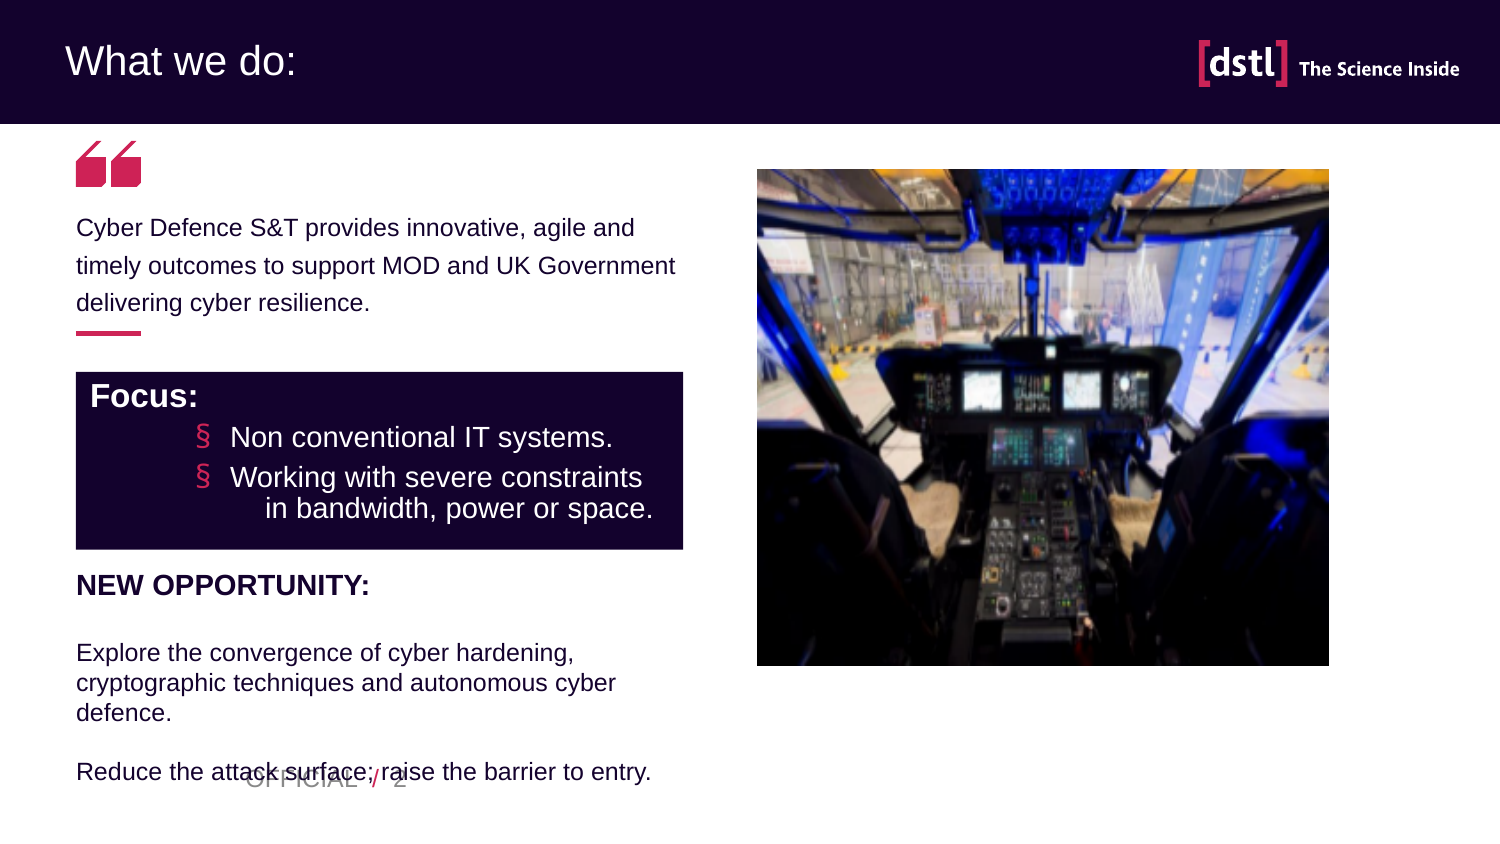

# What we do:
Cyber Defence S&T provides innovative, agile and timely outcomes to support MOD and UK Government delivering cyber resilience.
Focus:
Non conventional IT systems.
Working with severe constraints in bandwidth, power or space.
NEW OPPORTUNITY:
Explore the convergence of cyber hardening, cryptographic techniques and autonomous cyber defence.
Reduce the attack surface; raise the barrier to entry.
OFFICIAL /